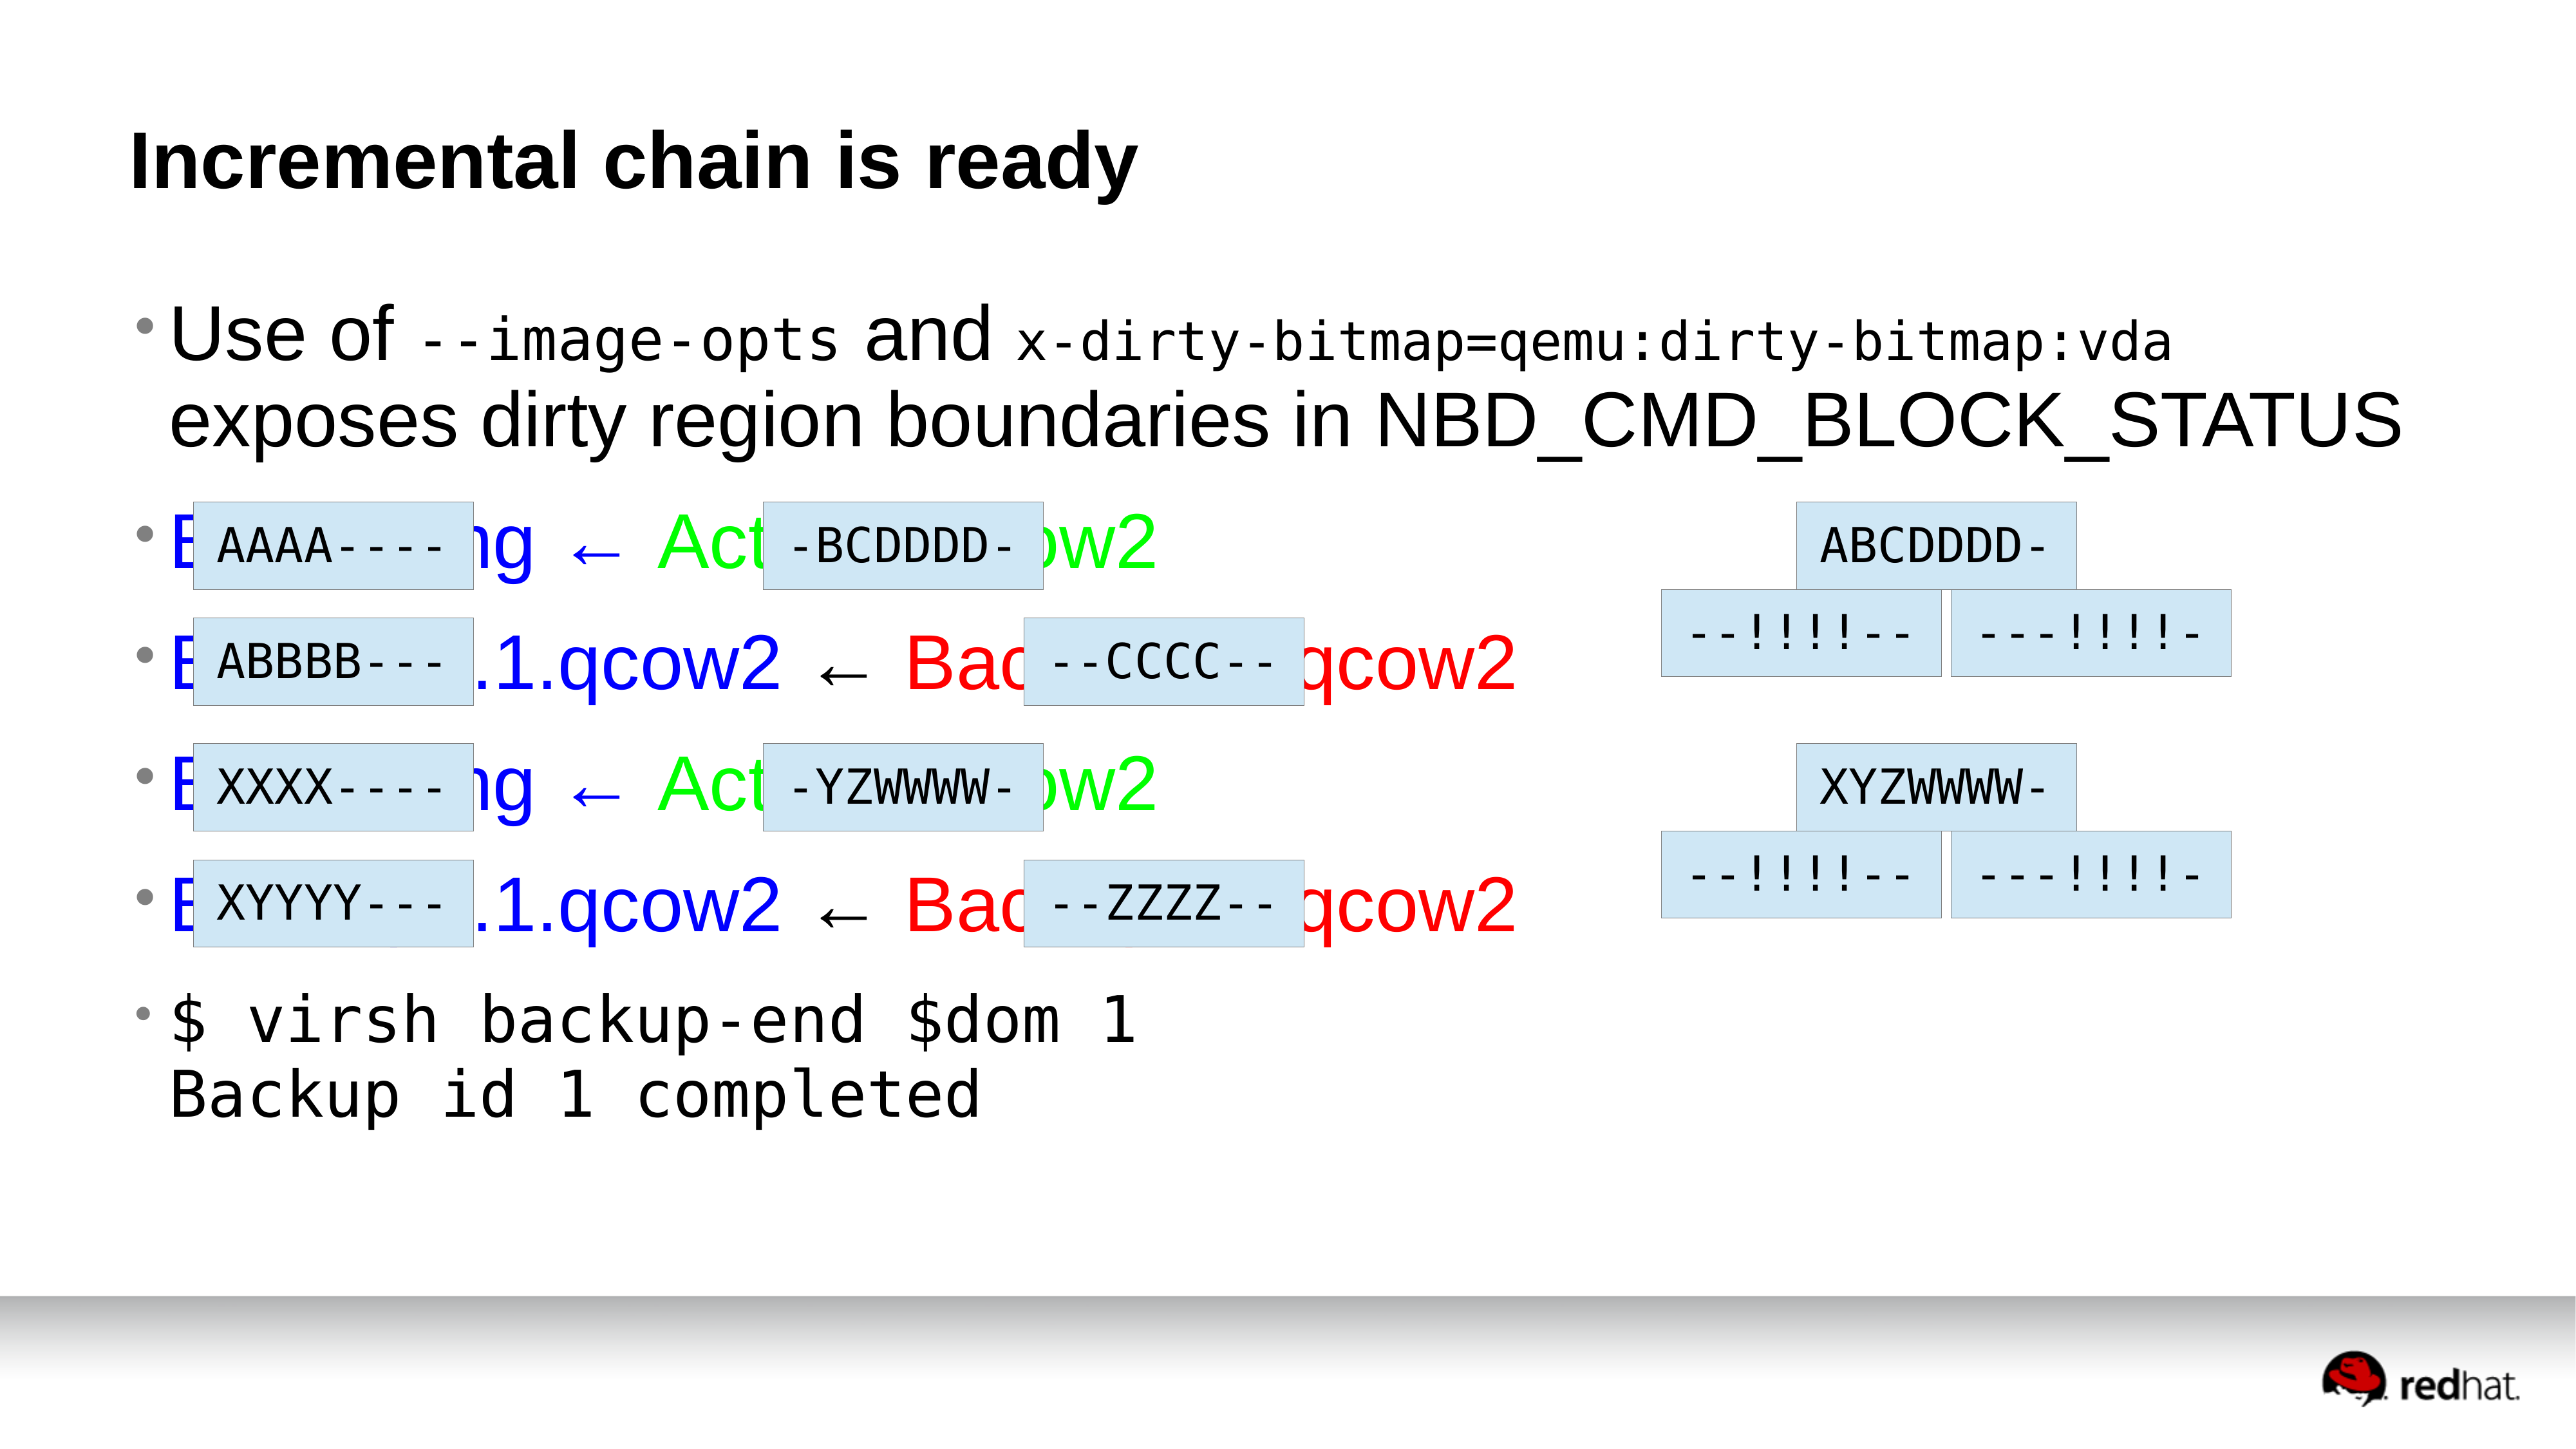

# Incremental chain is ready
Use of --image-opts and x-dirty-bitmap=qemu:dirty-bitmap:vda exposes dirty region boundaries in NBD_CMD_BLOCK_STATUS
Base1.img ← Active1.qcow2
Backup1.1.qcow2 ← Backup1.2.qcow2
Base2.img ← Active2.qcow2
Backup2.1.qcow2 ← Backup2.2.qcow2
$ virsh backup-end $dom 1
Backup id 1 completed
AAAA----
ABBBB---
XXXX----
XYYYY---
-BCCCC--
ABCCCC--
--!!!!--
--------
--------
-YZZZZ--
XYZZZZ--
--!!!!--
--------
--------
-BCDDDD-
ABCDDDD-
--!!!!--
---!!!!-
--CCCC--
-YZWWWW-
XYZWWWW-
--!!!!--
---!!!!-
--ZZZZ--